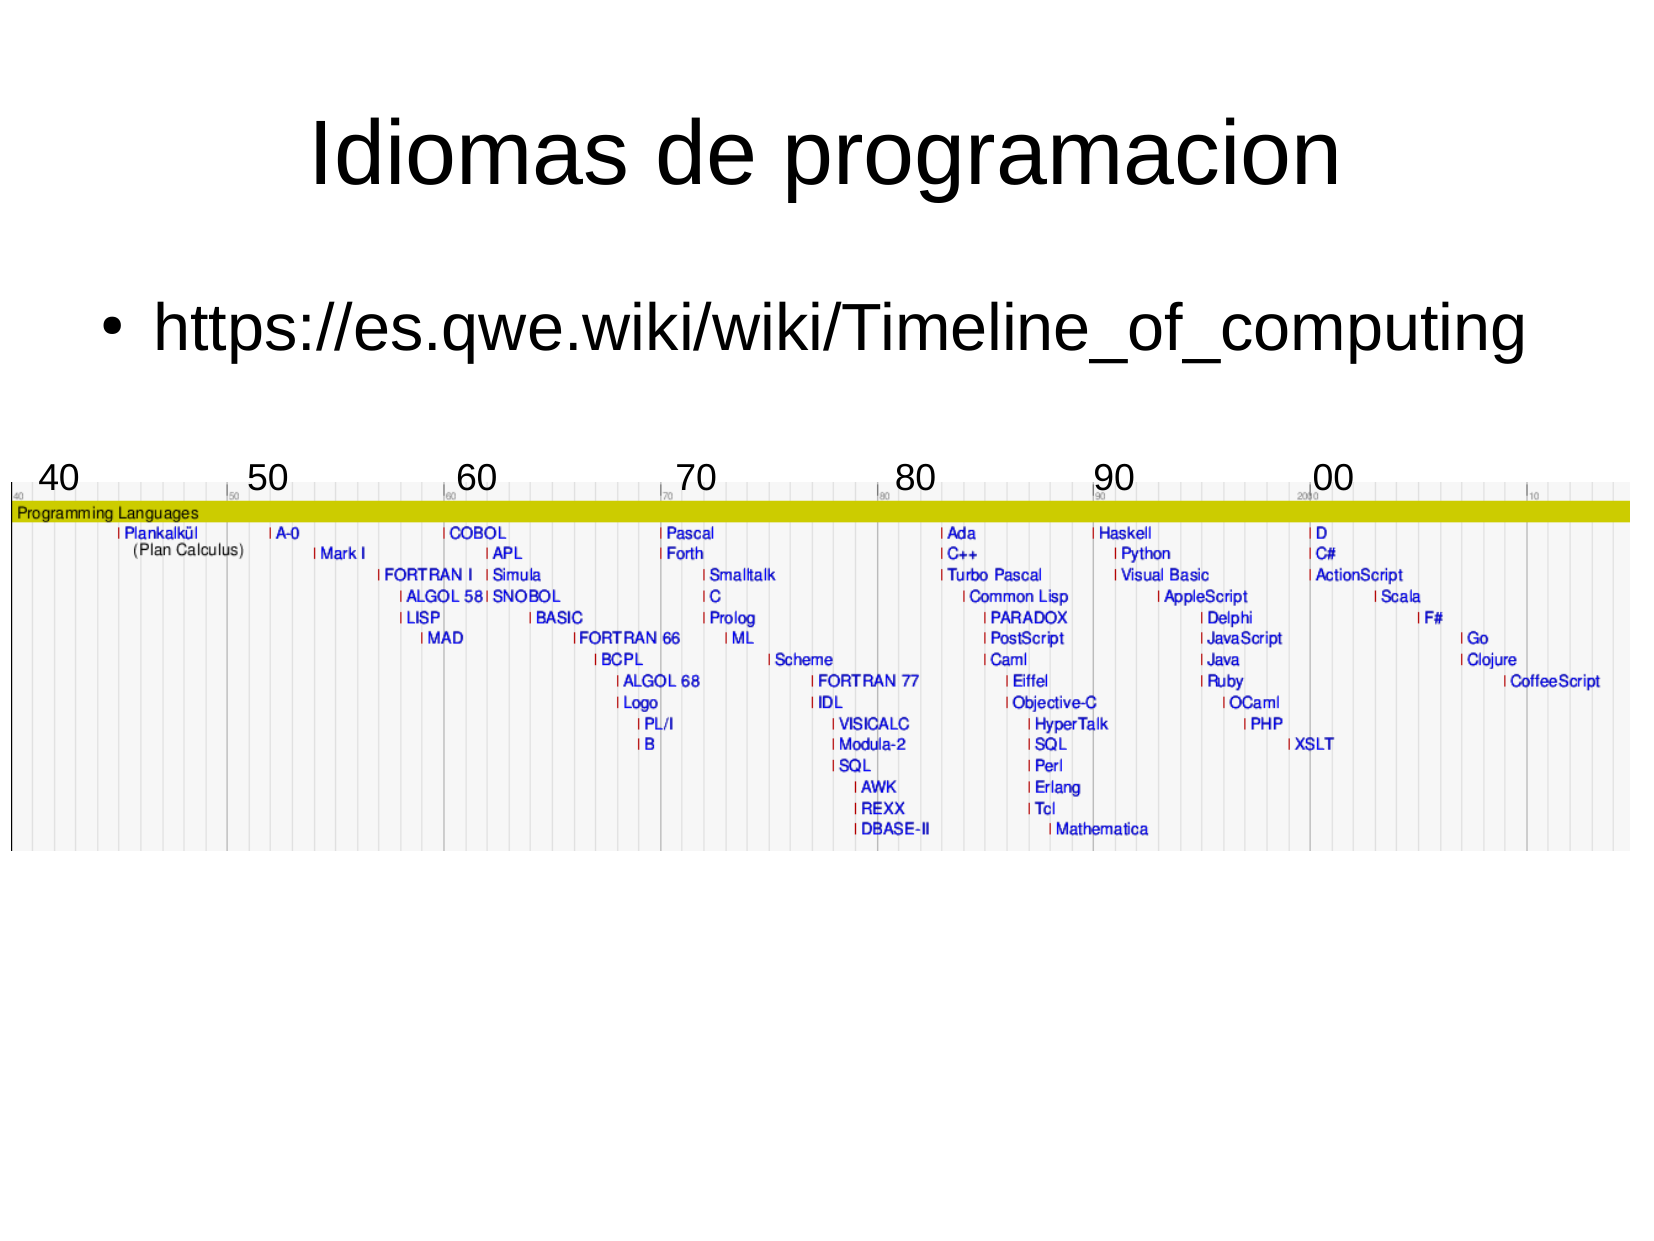

# Idiomas de programacion
https://es.qwe.wiki/wiki/Timeline_of_computing
40 50 60 70 80 90 00